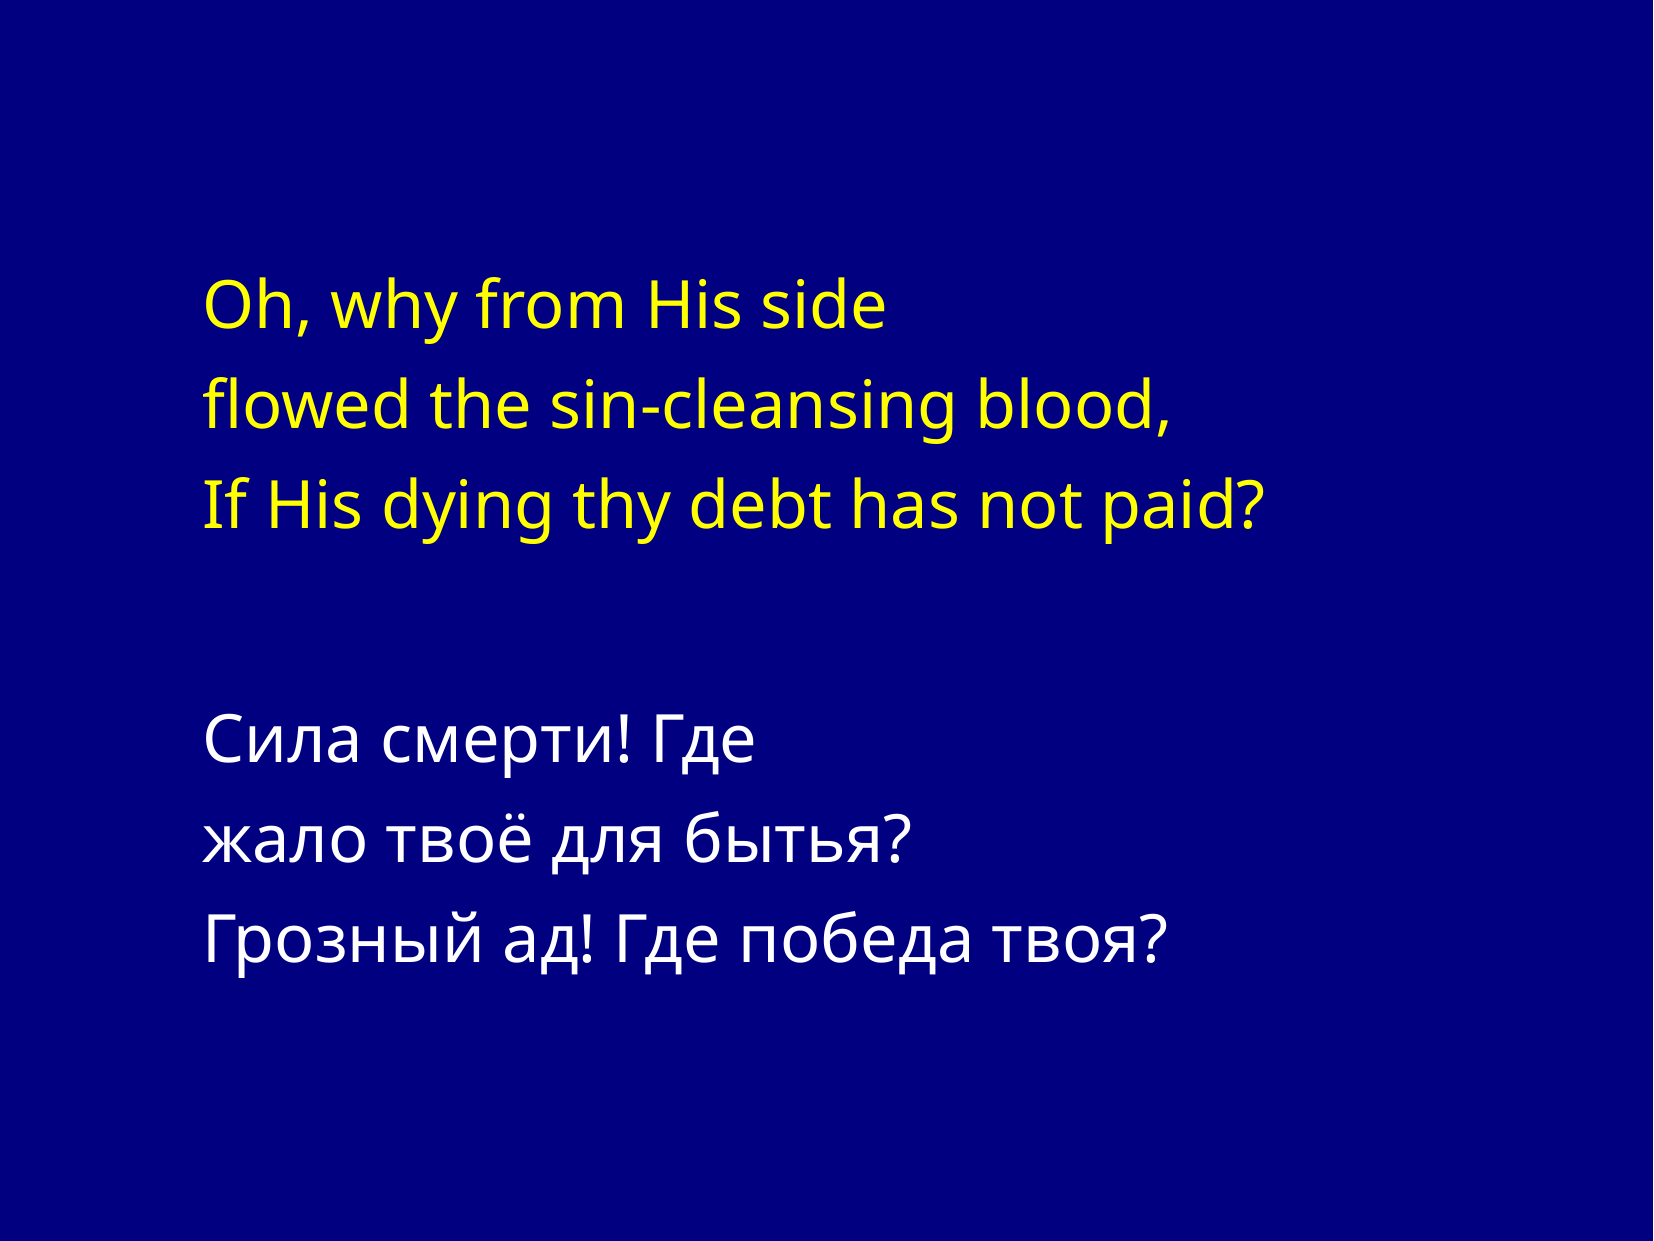

Oh, why from His side
	flowed the sin-cleansing blood,
	If His dying thy debt has not paid?
	Сила смерти! Где
	жало твоё для бытья?
	Грозный ад! Где победа твоя?